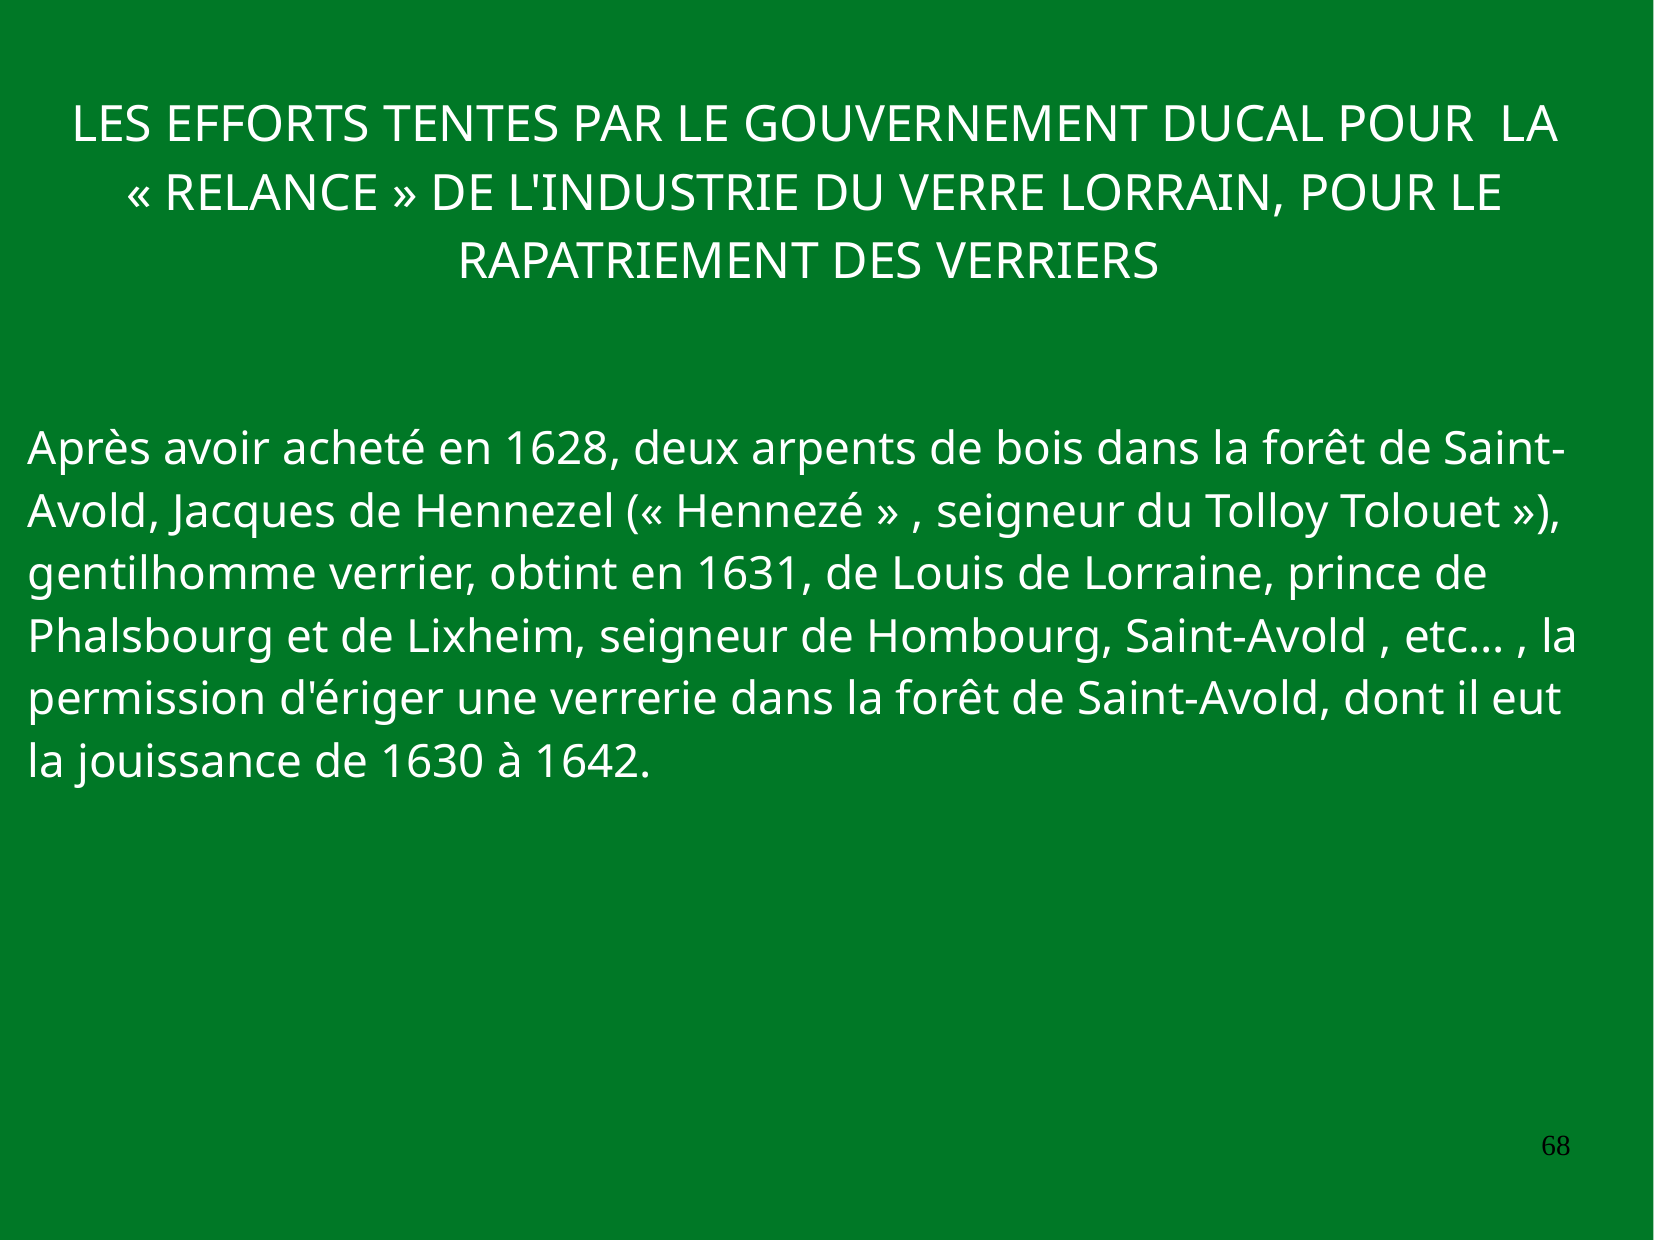

# LES EFFORTS TENTES PAR LE GOUVERNEMENT DUCAL POUR LA « RELANCE » DE L'INDUSTRIE DU VERRE LORRAIN, POUR LE RAPATRIEMENT DES VERRIERS
Après avoir acheté en 1628, deux arpents de bois dans la forêt de Saint-Avold, Jacques de Hennezel (« Hennezé » , seigneur du Tolloy Tolouet »), gentilhomme verrier, obtint en 1631, de Louis de Lorraine, prince de Phalsbourg et de Lixheim, seigneur de Hombourg, Saint-Avold , etc... , la permission d'ériger une verrerie dans la forêt de Saint-Avold, dont il eut la jouissance de 1630 à 1642.
68